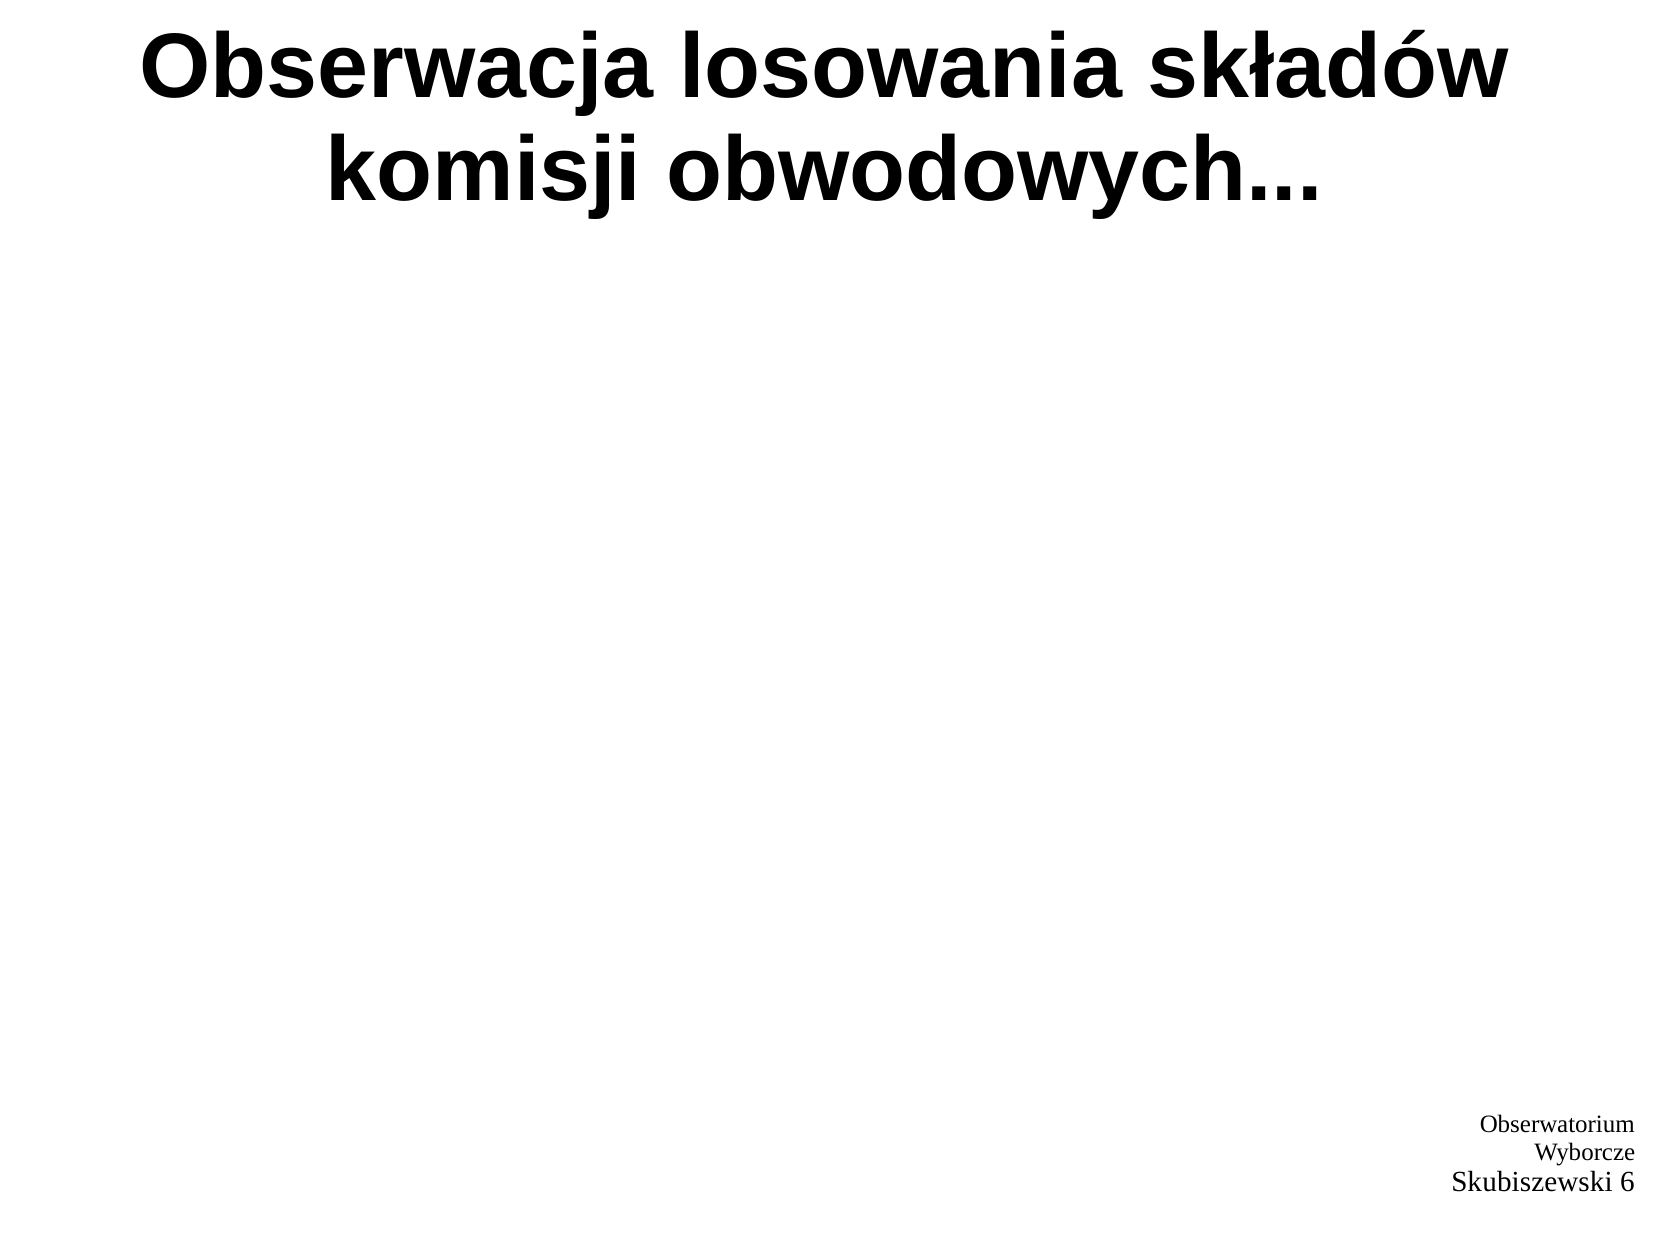

# Obserwacja losowania składów komisji obwodowych...
6